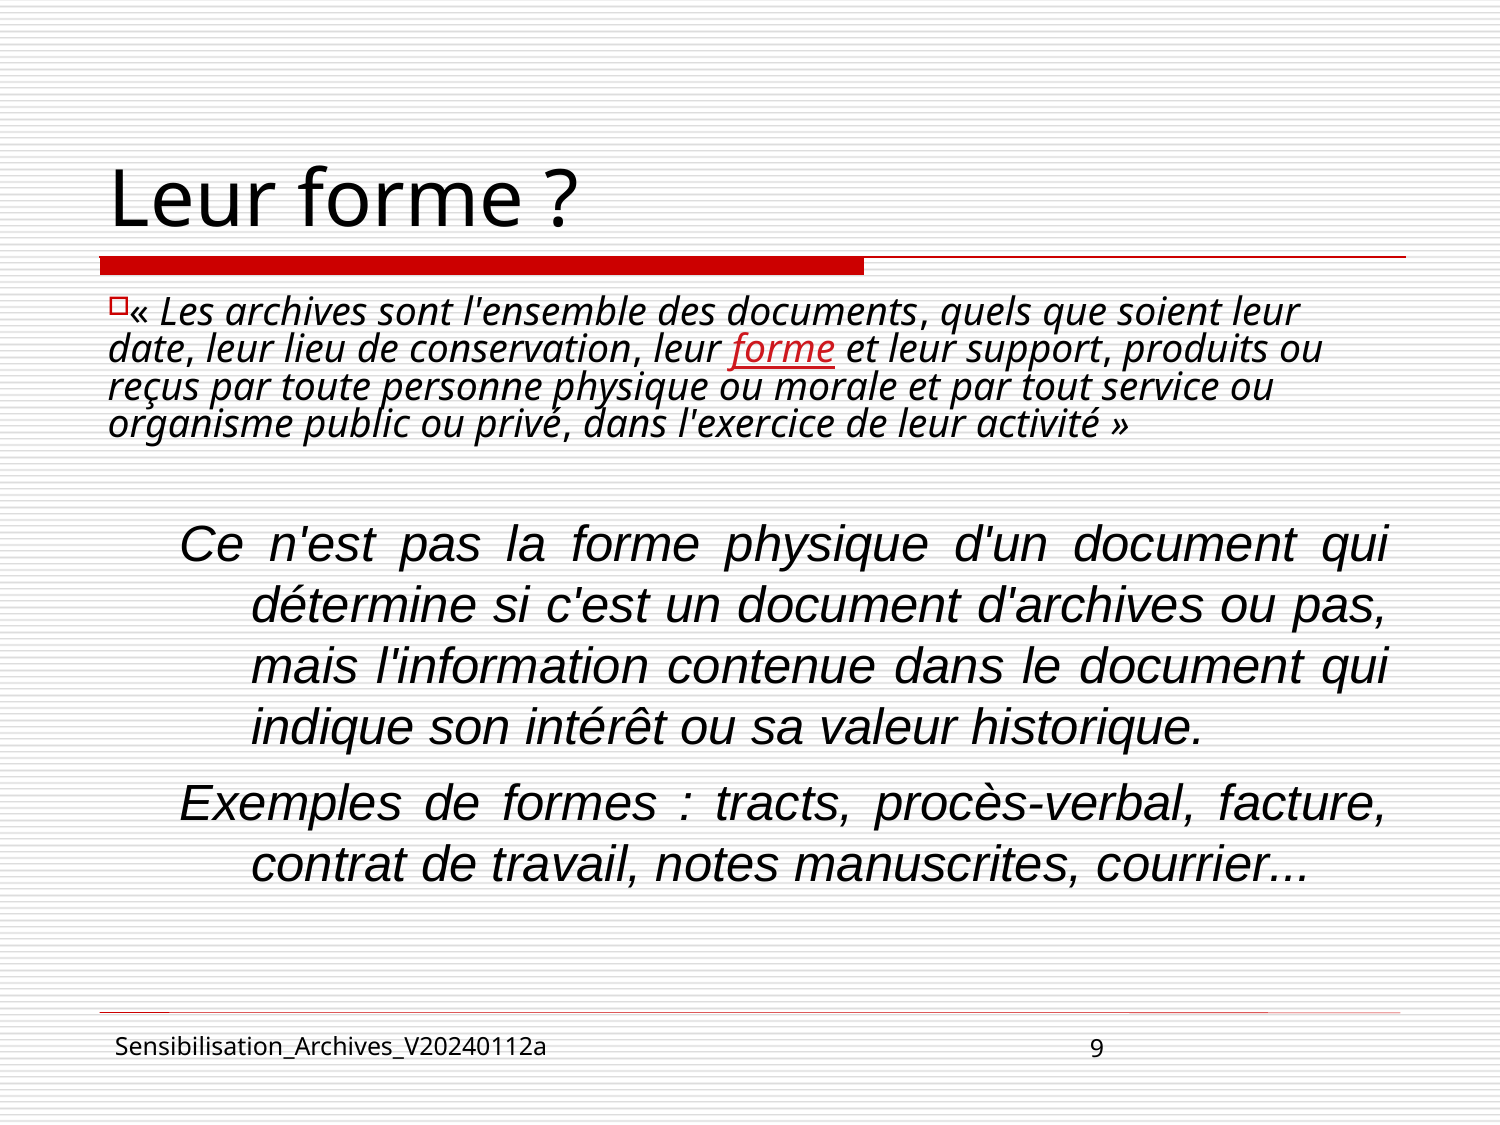

# Leur forme ?
« Les archives sont l'ensemble des documents, quels que soient leur date, leur lieu de conservation, leur forme et leur support, produits ou reçus par toute personne physique ou morale et par tout service ou organisme public ou privé, dans l'exercice de leur activité »
Ce n'est pas la forme physique d'un document qui détermine si c'est un document d'archives ou pas, mais l'information contenue dans le document qui indique son intérêt ou sa valeur historique.
Exemples de formes : tracts, procès-verbal, facture, contrat de travail, notes manuscrites, courrier...
Sensibilisation_Archives_V20240112a